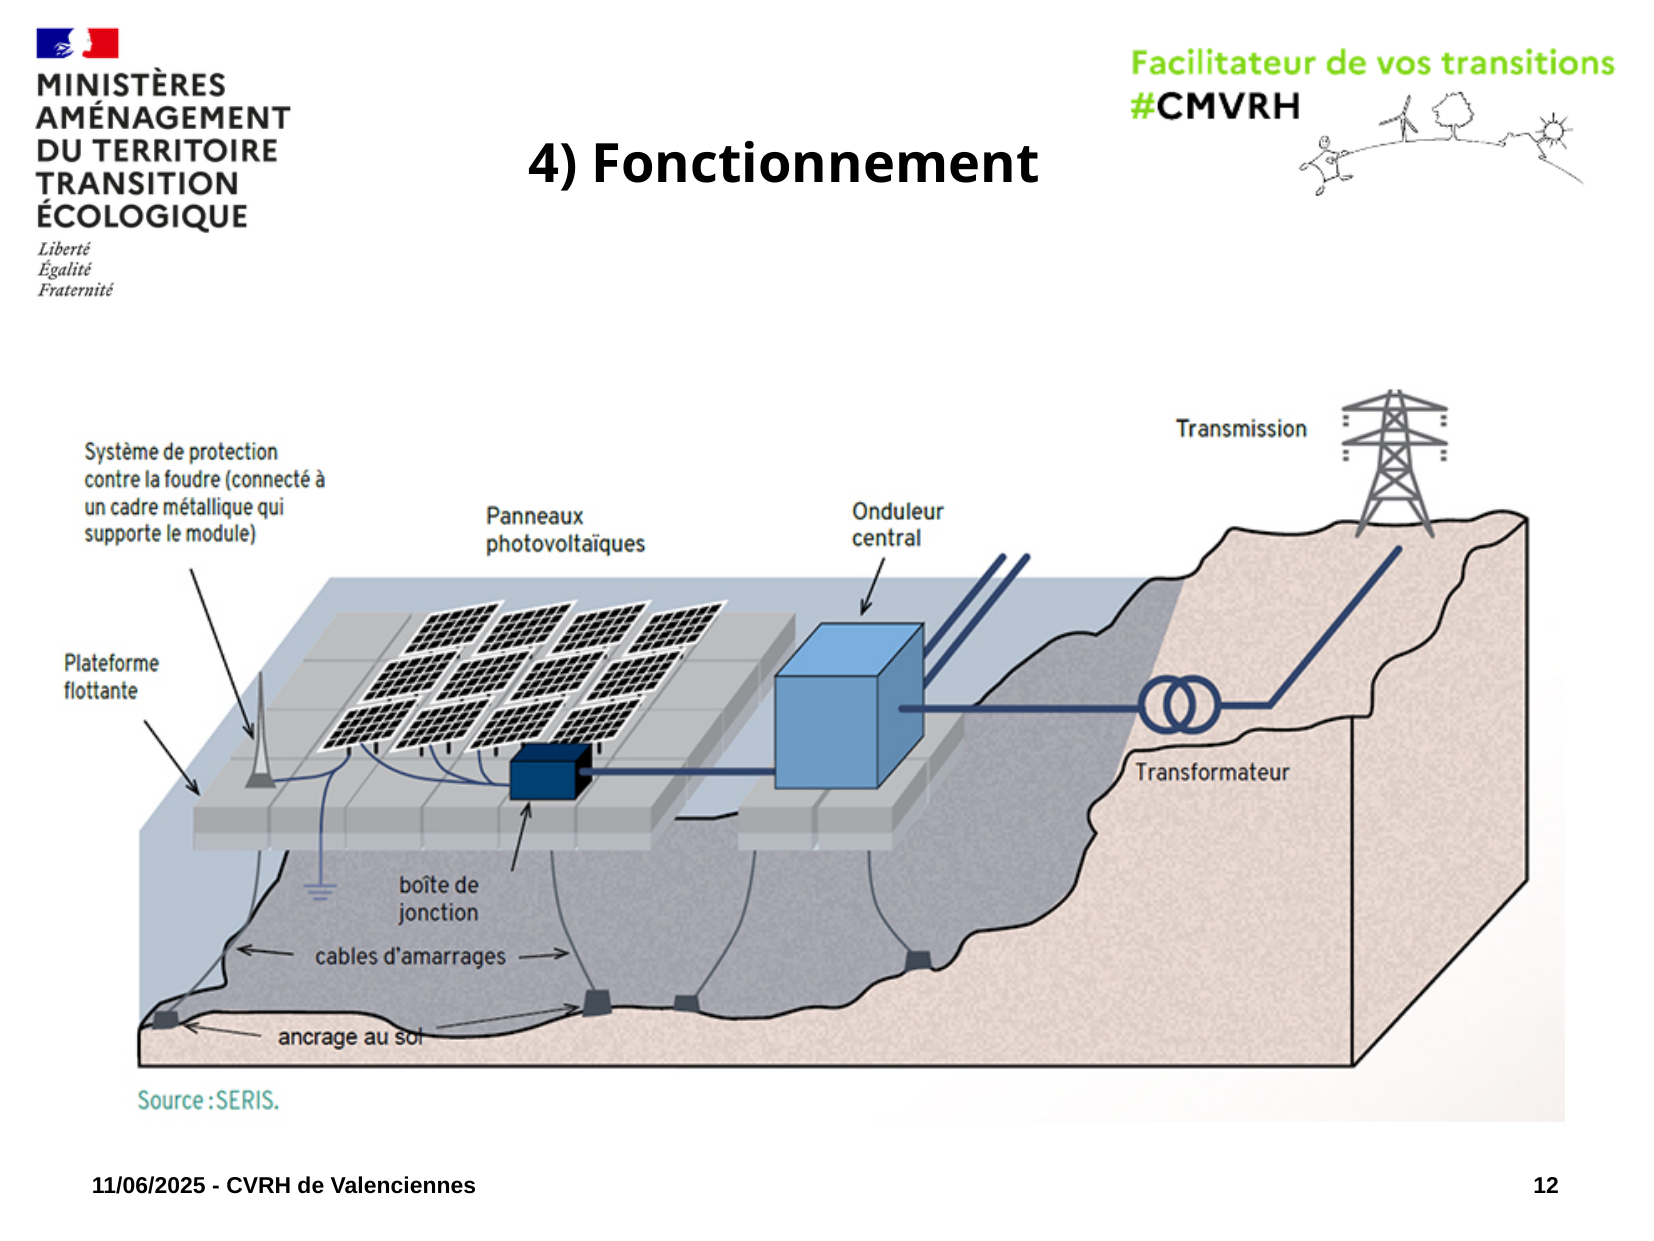

4) Fonctionnement
11/06/2025 - CVRH de Valenciennes